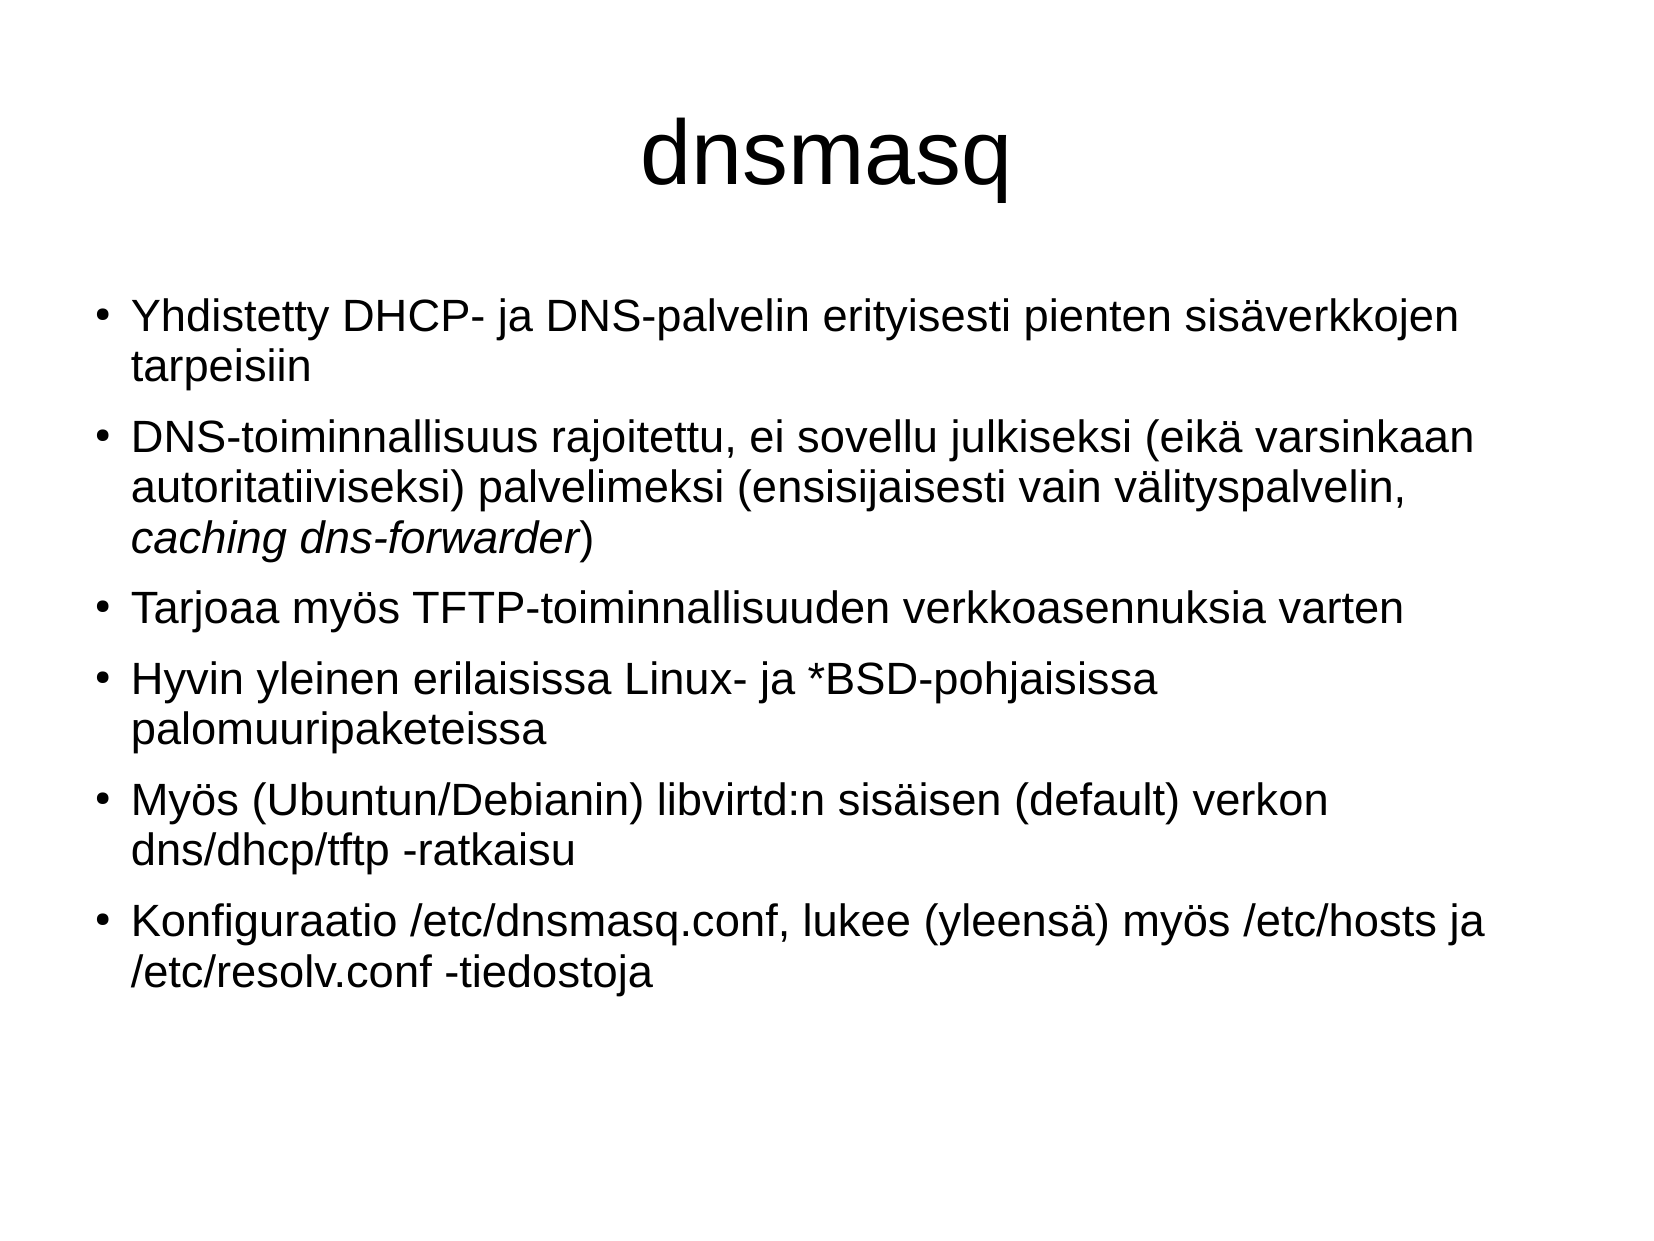

# dnsmasq
Yhdistetty DHCP- ja DNS-palvelin erityisesti pienten sisäverkkojen tarpeisiin
DNS-toiminnallisuus rajoitettu, ei sovellu julkiseksi (eikä varsinkaan autoritatiiviseksi) palvelimeksi (ensisijaisesti vain välityspalvelin, caching dns-forwarder)
Tarjoaa myös TFTP-toiminnallisuuden verkkoasennuksia varten
Hyvin yleinen erilaisissa Linux- ja *BSD-pohjaisissa palomuuripaketeissa
Myös (Ubuntun/Debianin) libvirtd:n sisäisen (default) verkon dns/dhcp/tftp -ratkaisu
Konfiguraatio /etc/dnsmasq.conf, lukee (yleensä) myös /etc/hosts ja /etc/resolv.conf -tiedostoja